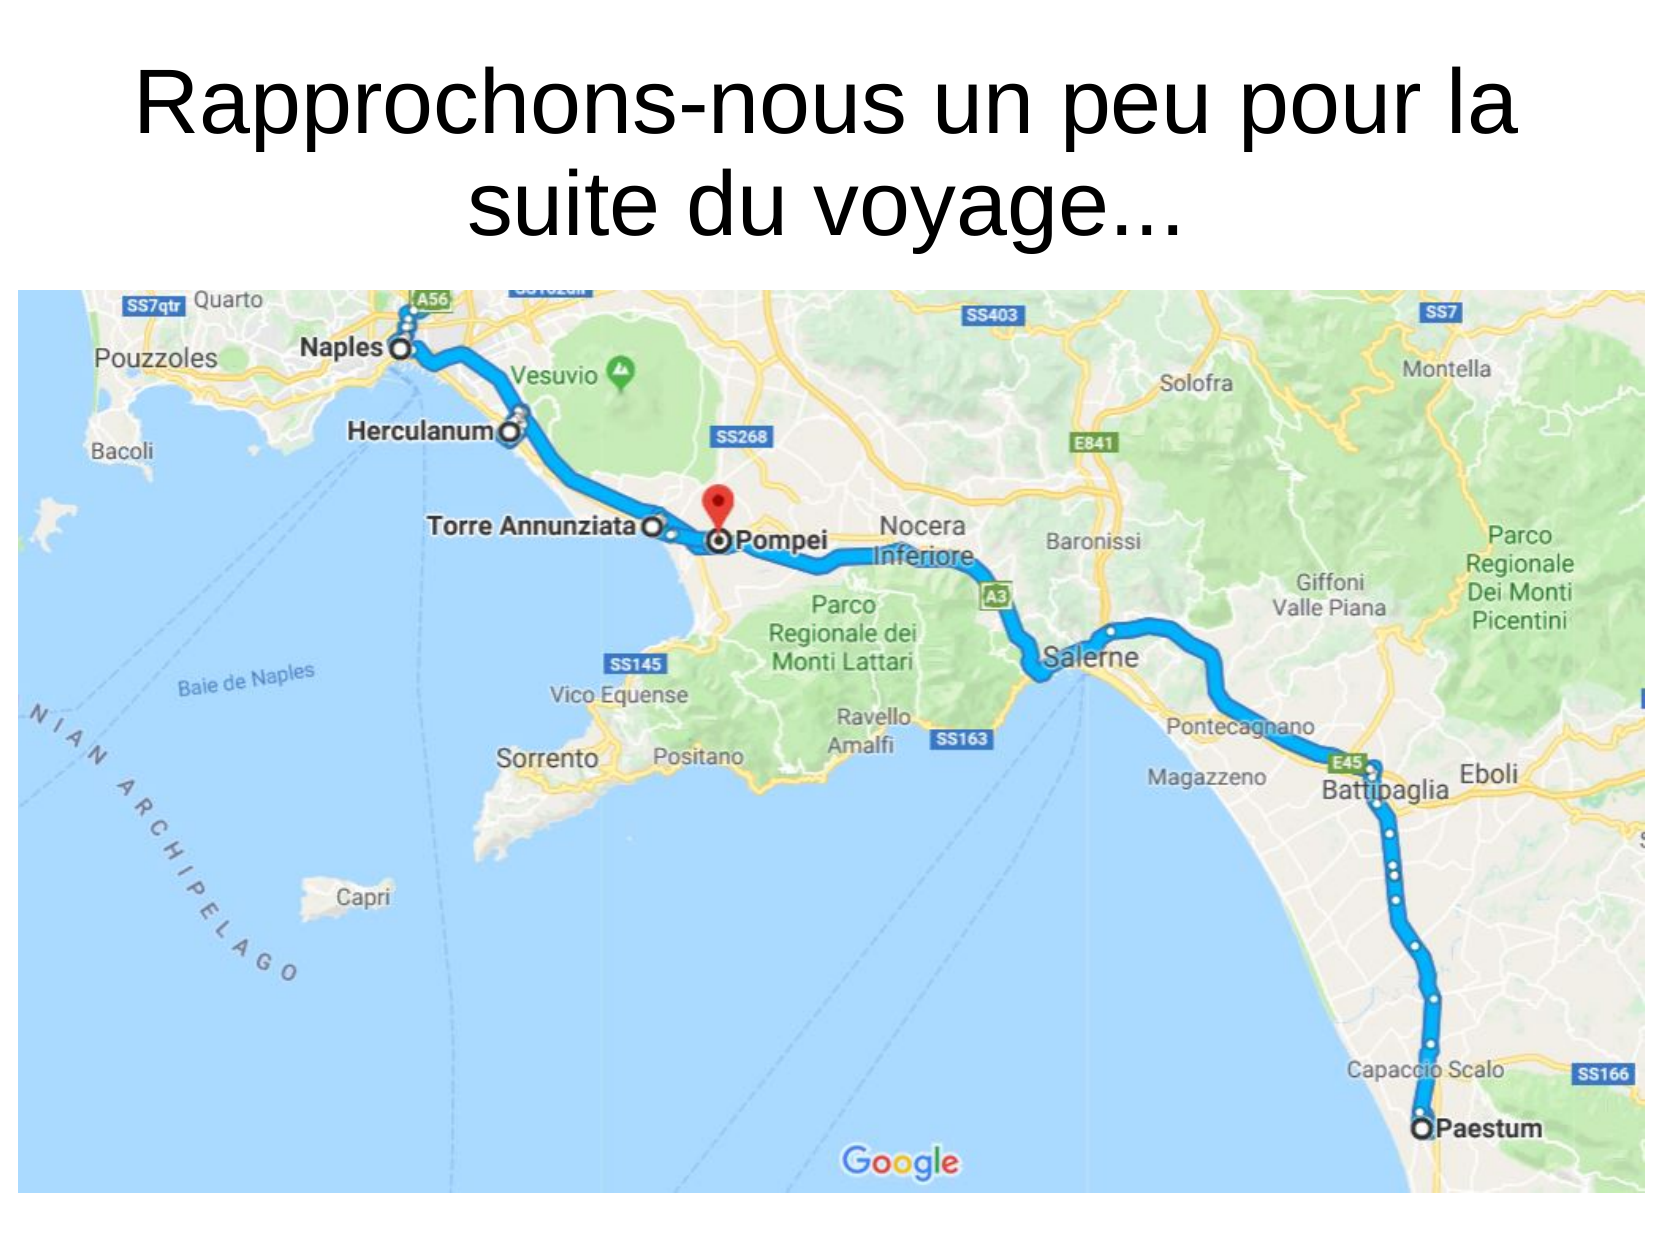

# Rapprochons-nous un peu pour la suite du voyage...